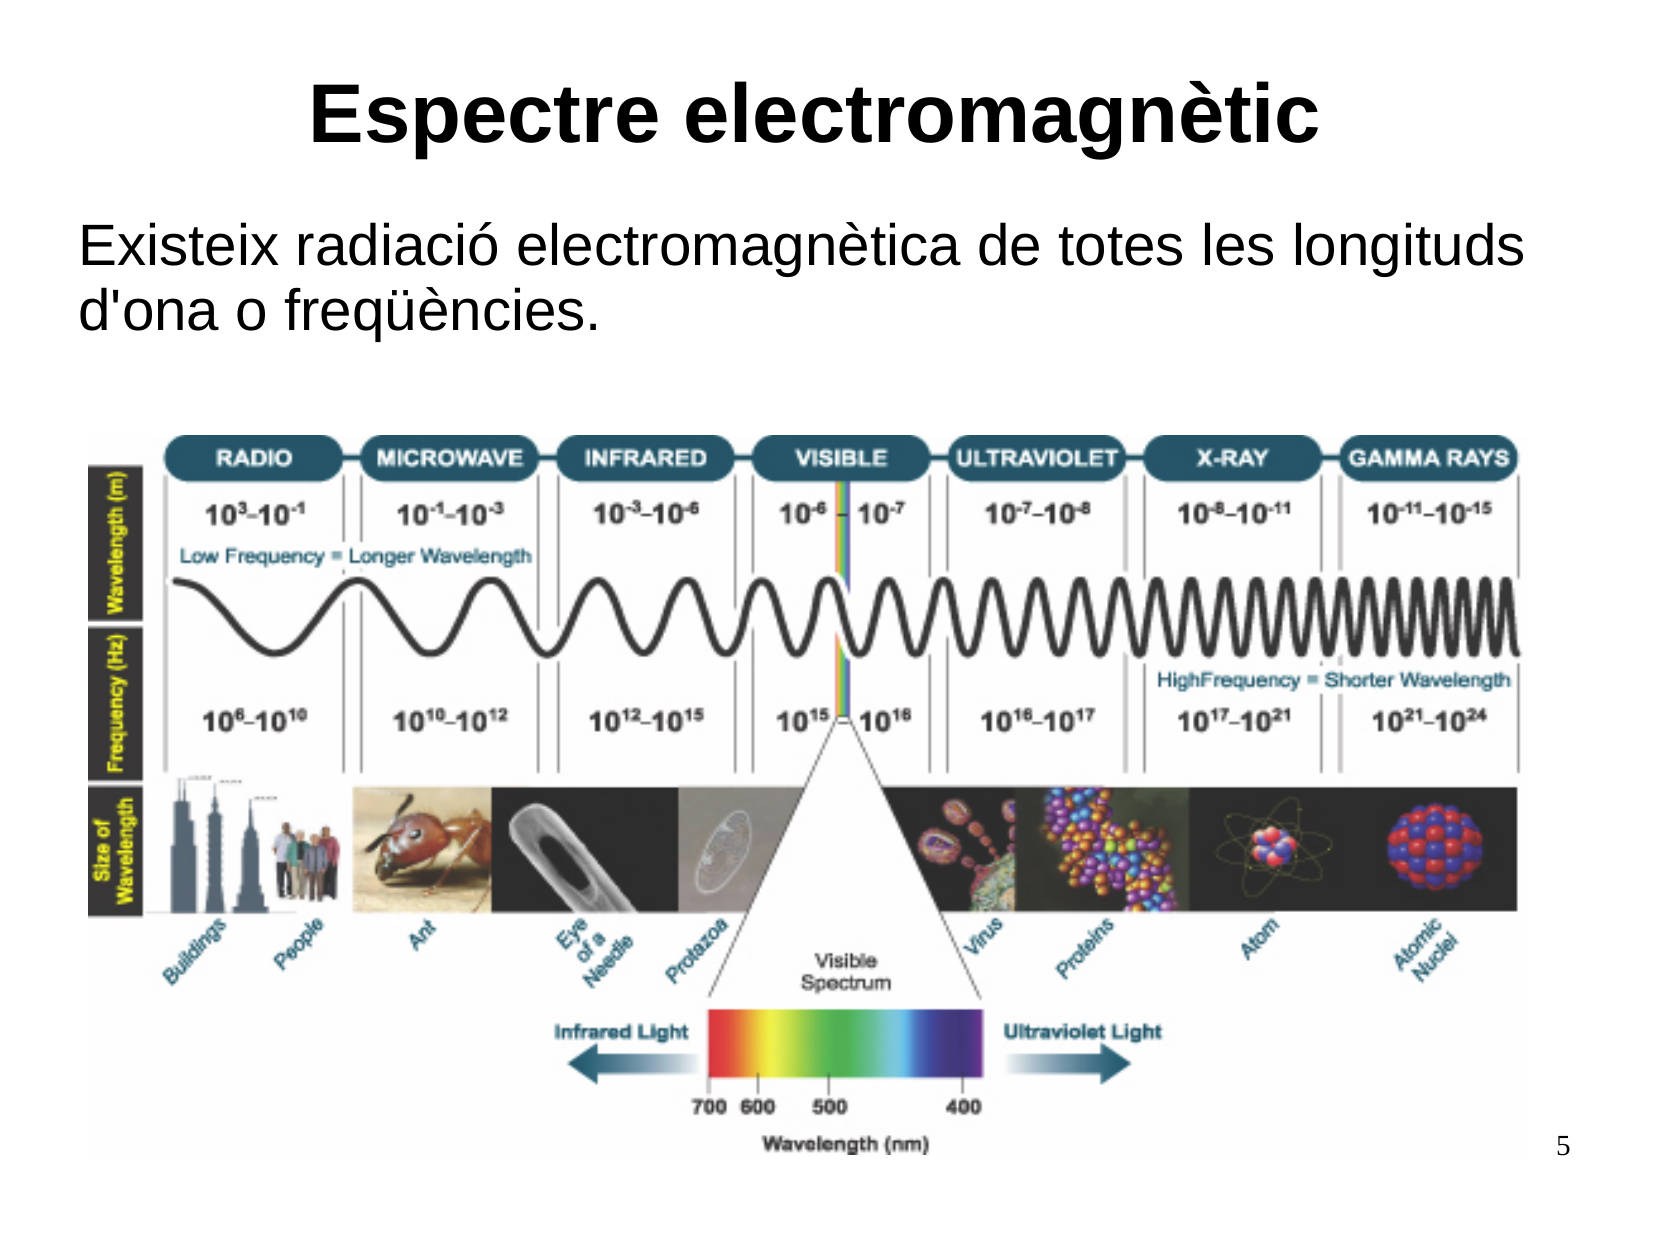

Espectre electromagnètic
Existeix radiació electromagnètica de totes les longituds d'ona o freqüències.
5